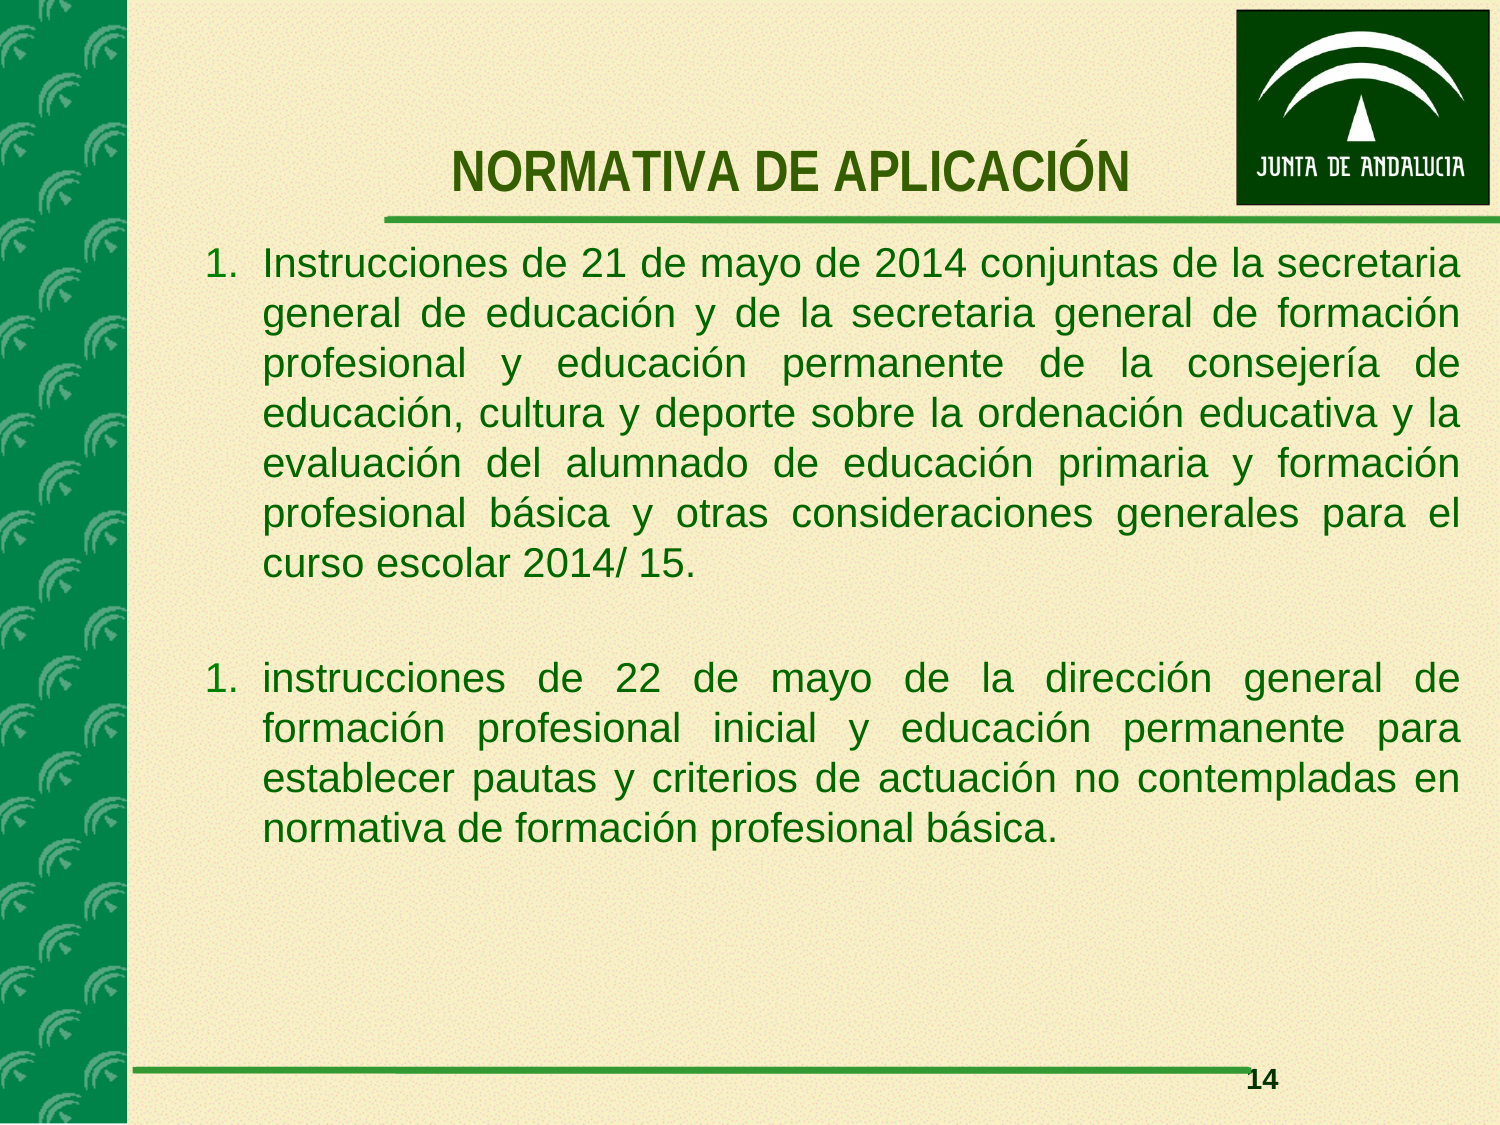

Instrucciones de 21 de mayo de 2014 conjuntas de la secretaria general de educación y de la secretaria general de formación profesional y educación permanente de la consejería de educación, cultura y deporte sobre la ordenación educativa y la evaluación del alumnado de educación primaria y formación profesional básica y otras consideraciones generales para el curso escolar 2014/ 15.
instrucciones de 22 de mayo de la dirección general de formación profesional inicial y educación permanente para establecer pautas y criterios de actuación no contempladas en normativa de formación profesional básica.
 NORMATIVA DE APLICACIÓN